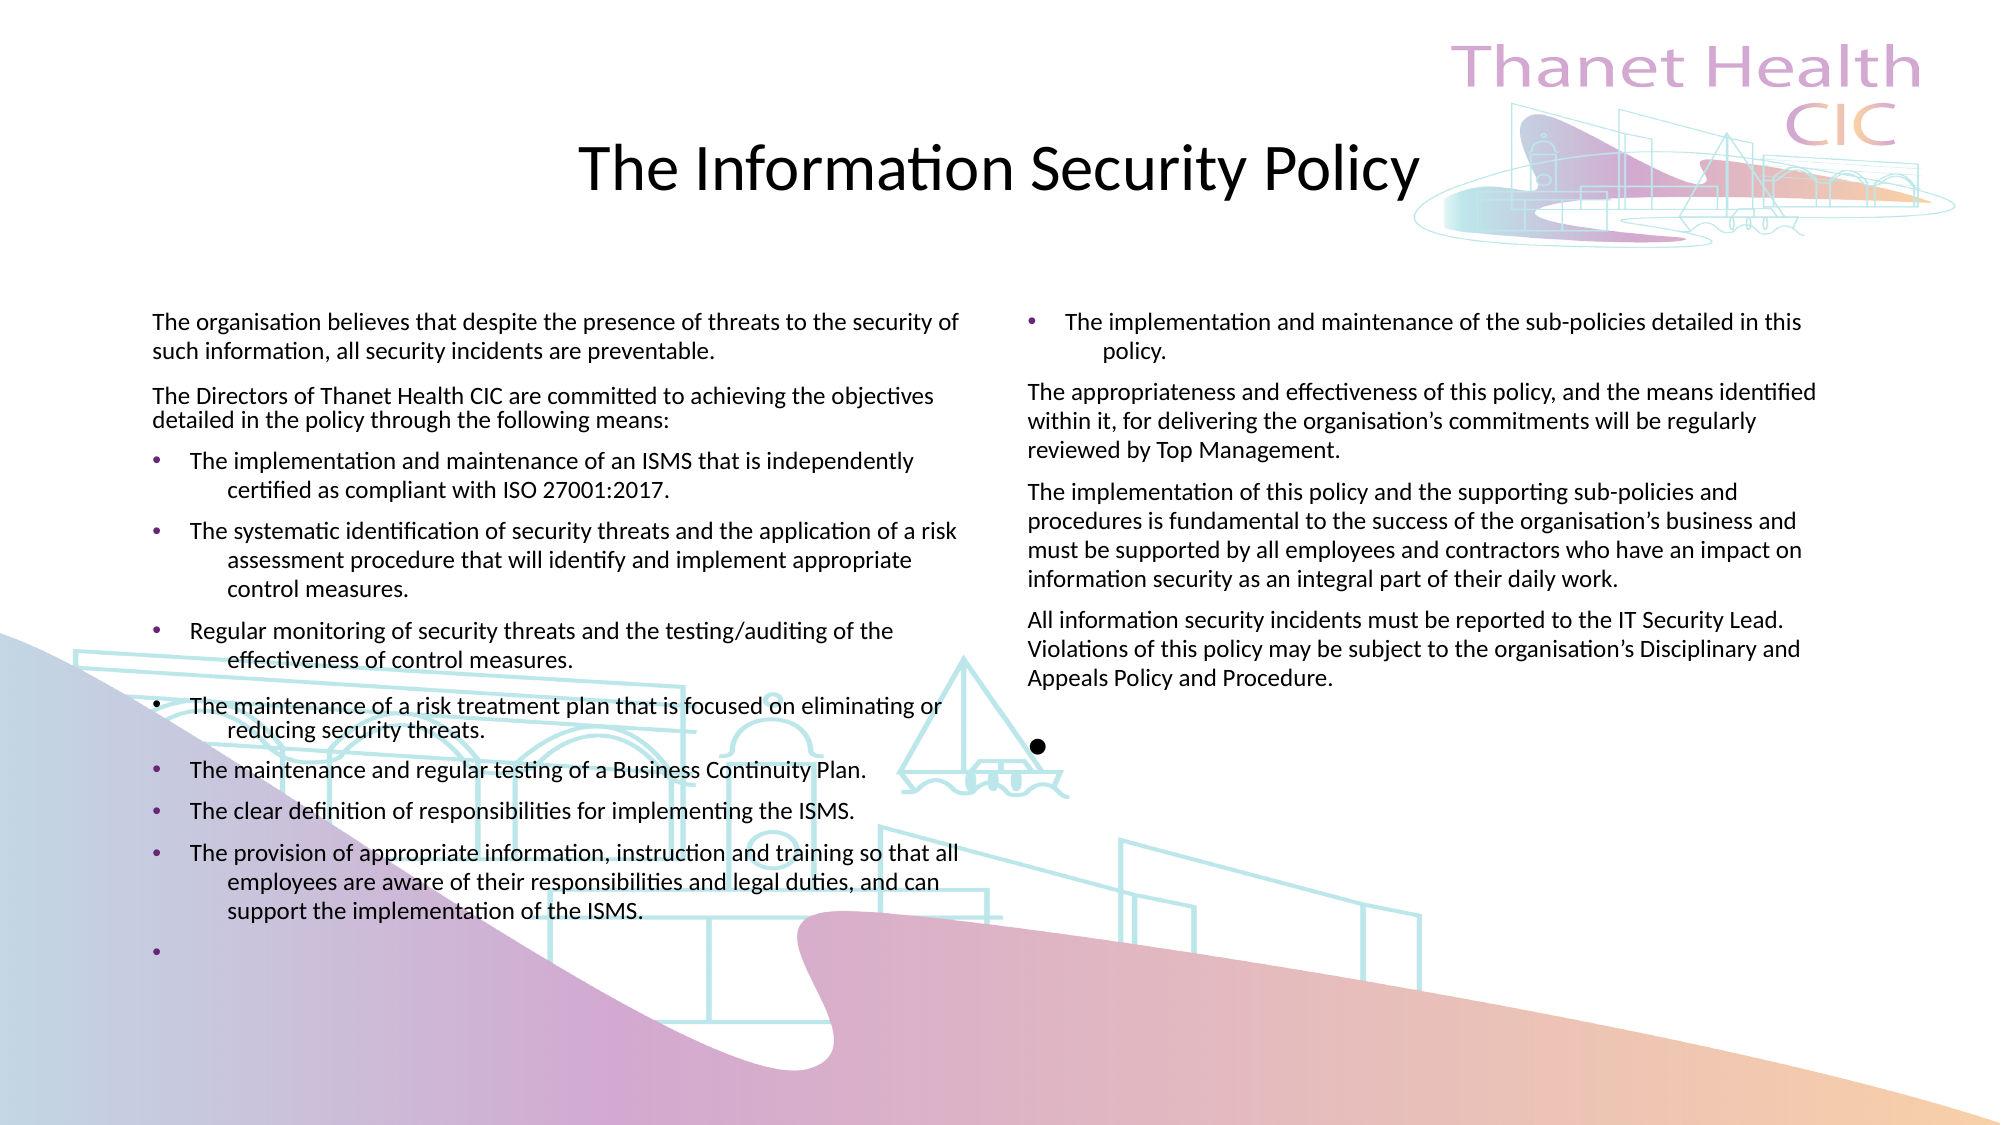

# The Information Security Policy
The organisation believes that despite the presence of threats to the security of such information, all security incidents are preventable.
The Directors of Thanet Health CIC are committed to achieving the objectives detailed in the policy through the following means:
The implementation and maintenance of an ISMS that is independently certified as compliant with ISO 27001:2017.
The systematic identification of security threats and the application of a risk assessment procedure that will identify and implement appropriate control measures.
Regular monitoring of security threats and the testing/auditing of the effectiveness of control measures.
The maintenance of a risk treatment plan that is focused on eliminating or reducing security threats.
The maintenance and regular testing of a Business Continuity Plan.
The clear definition of responsibilities for implementing the ISMS.
The provision of appropriate information, instruction and training so that all employees are aware of their responsibilities and legal duties, and can support the implementation of the ISMS.
The implementation and maintenance of the sub-policies detailed in this policy.
The appropriateness and effectiveness of this policy, and the means identified within it, for delivering the organisation’s commitments will be regularly reviewed by Top Management.
The implementation of this policy and the supporting sub-policies and procedures is fundamental to the success of the organisation’s business and must be supported by all employees and contractors who have an impact on information security as an integral part of their daily work.
All information security incidents must be reported to the IT Security Lead. Violations of this policy may be subject to the organisation’s Disciplinary and Appeals Policy and Procedure.